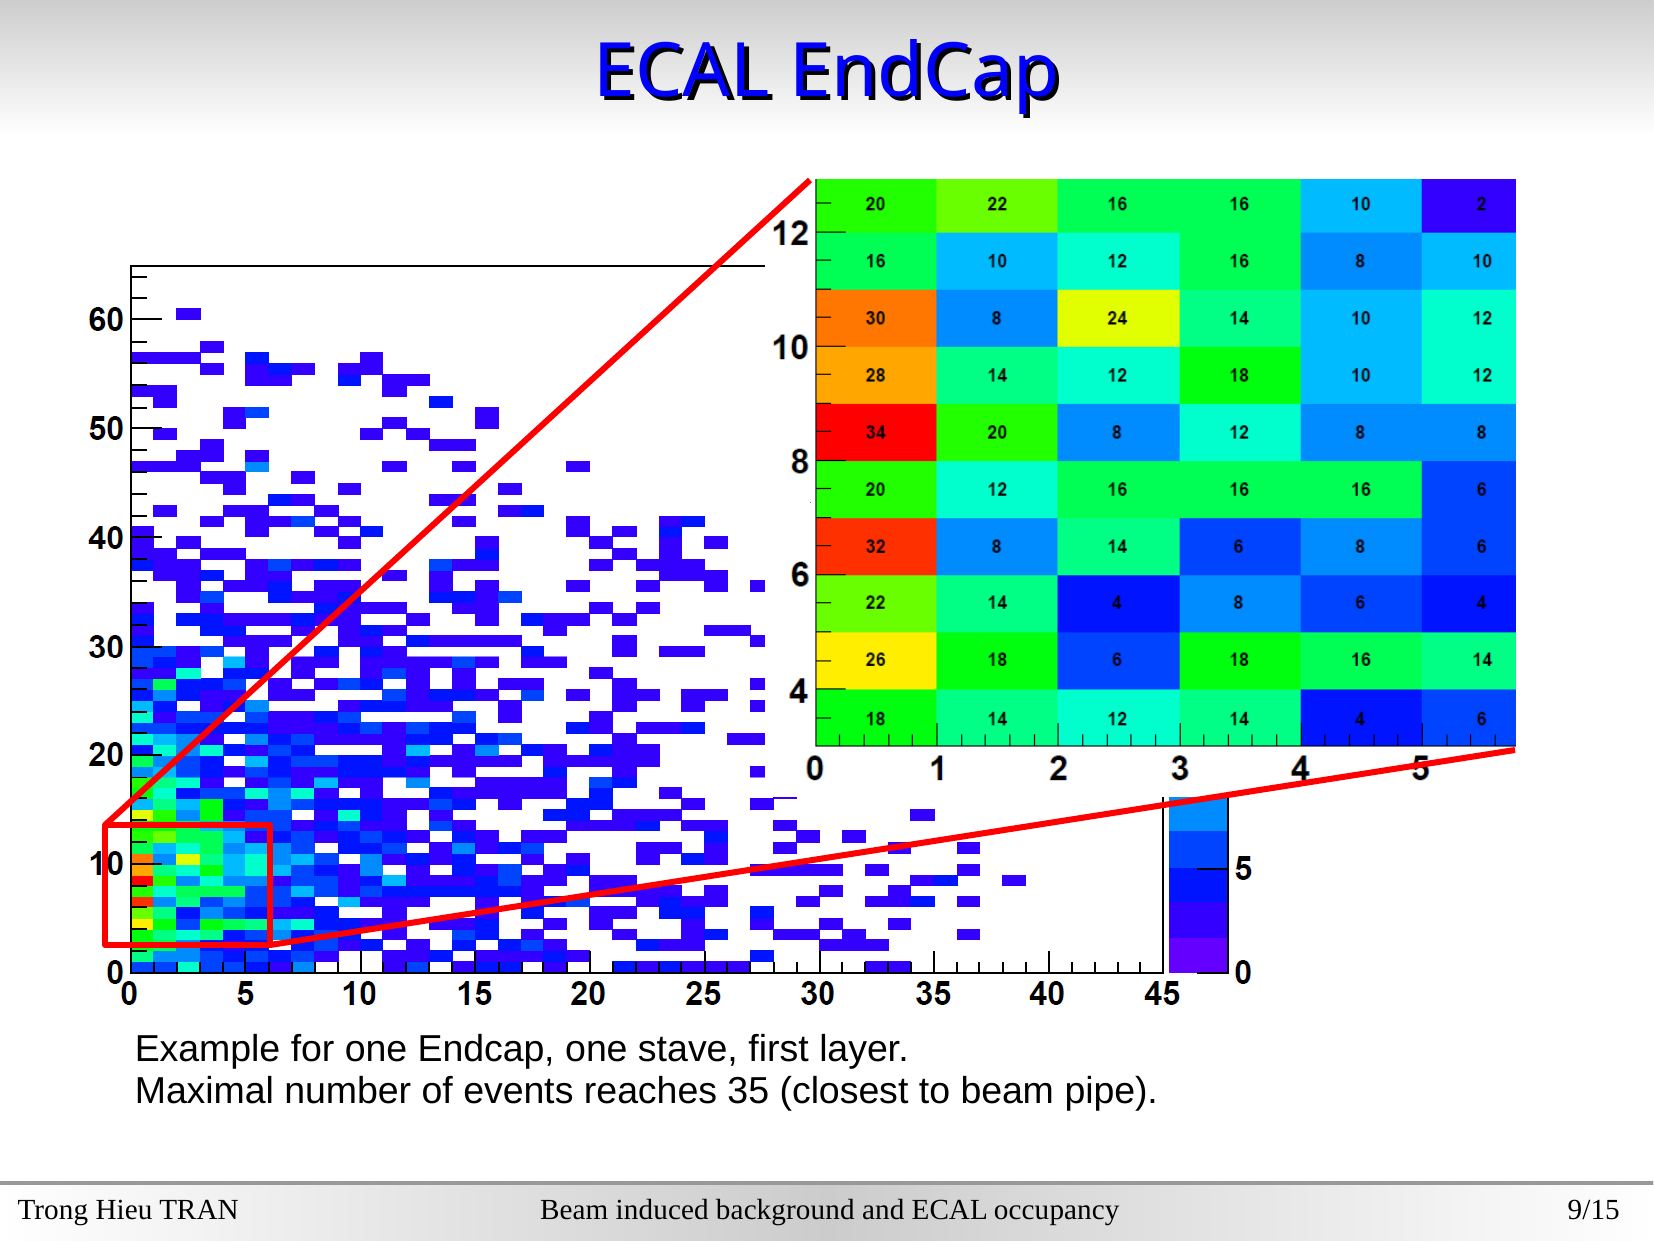

# ECAL EndCap
Example for one Endcap, one stave, first layer.
Maximal number of events reaches 35 (closest to beam pipe).
Trong Hieu TRAN
Beam induced background and ECAL occupancy
9